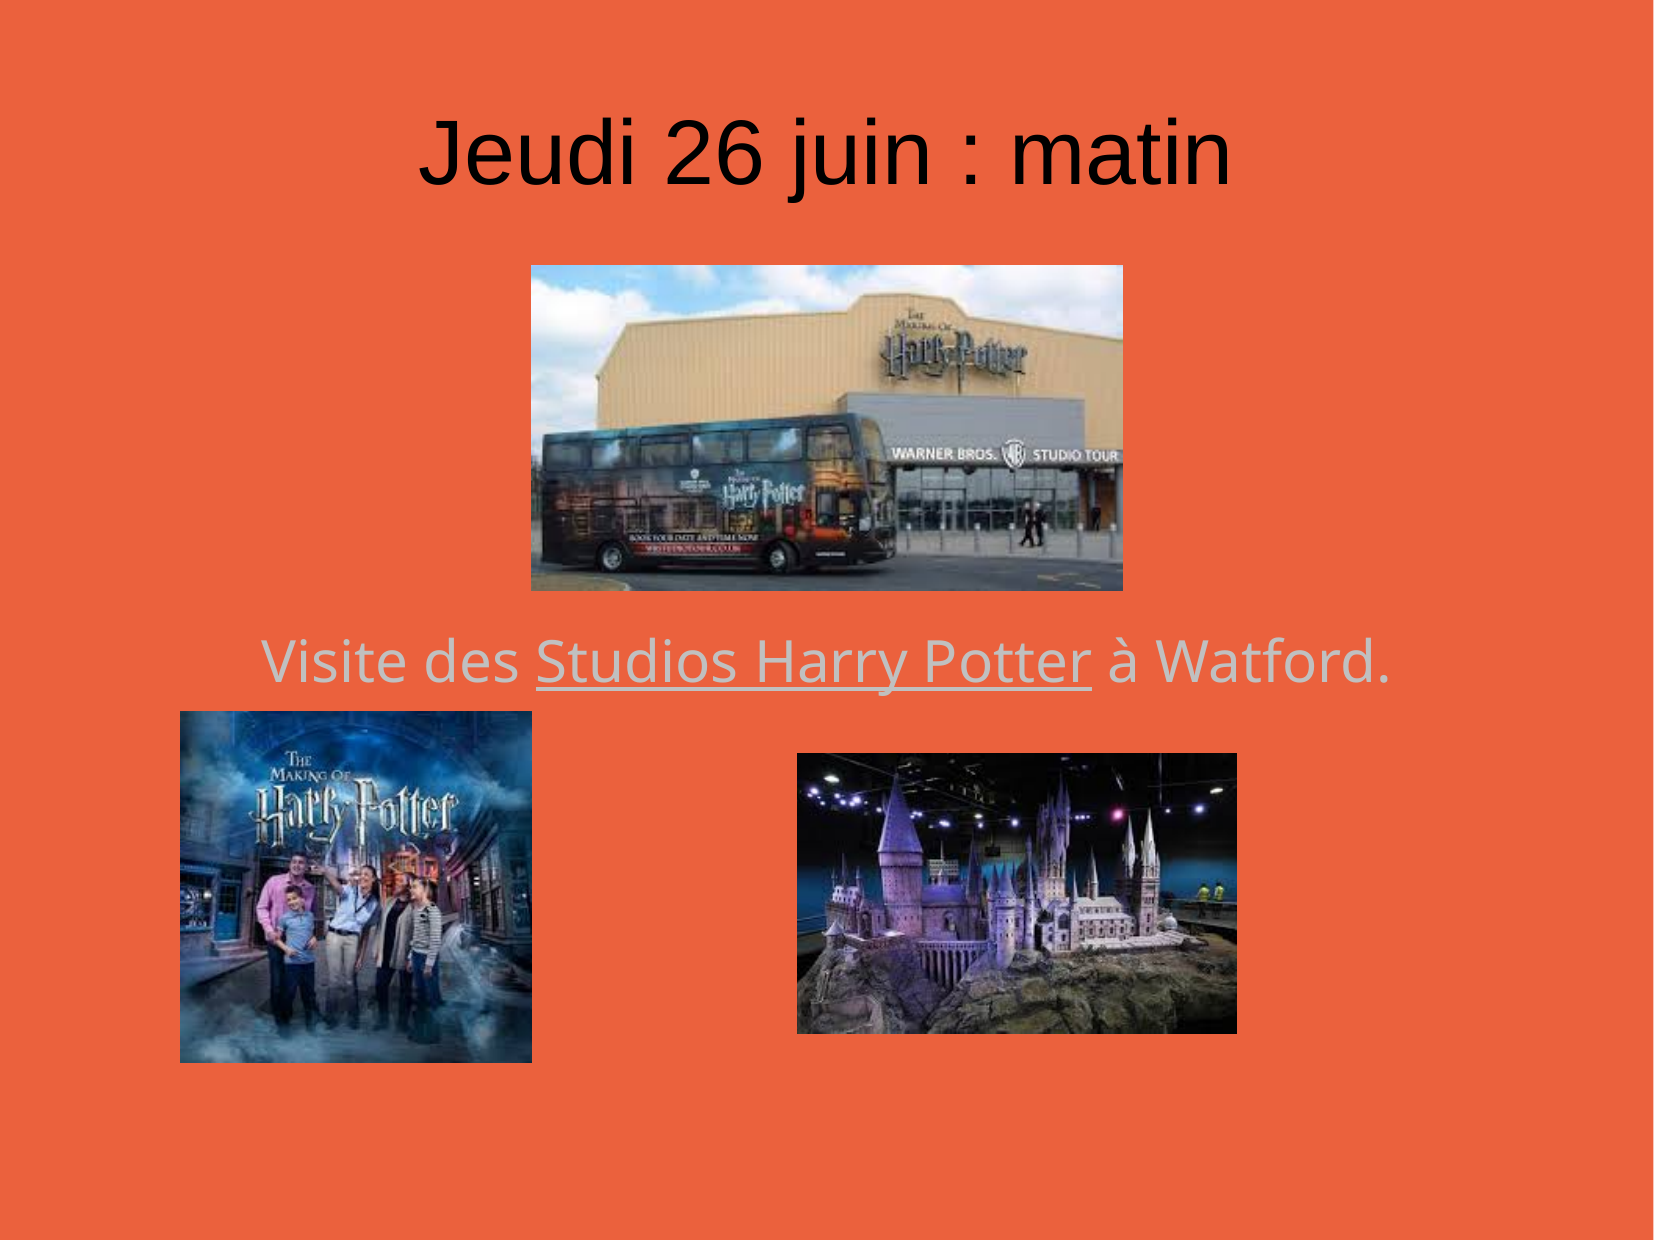

# Jeudi 26 juin : matin
Visite des Studios Harry Potter à Watford.